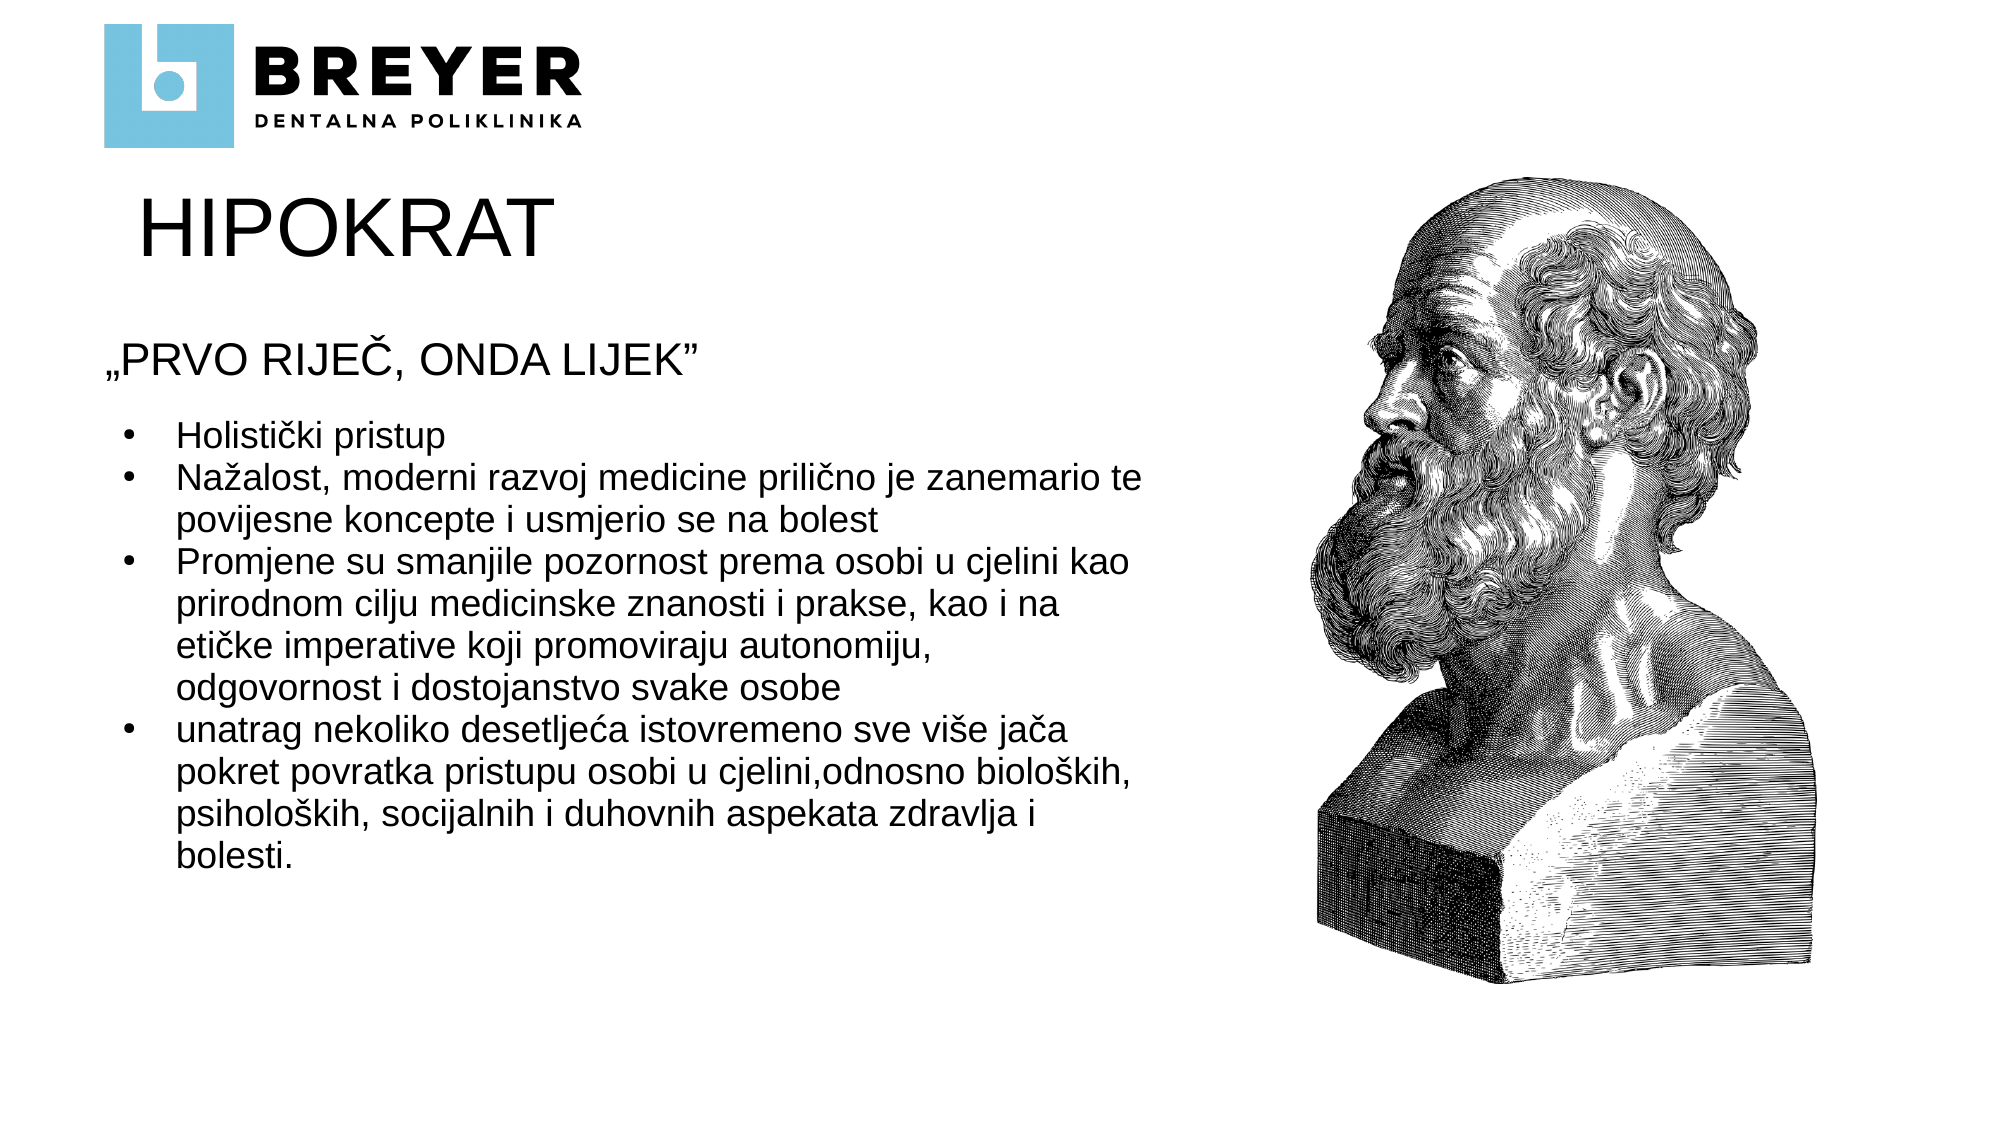

# HIPOKRAT
„PRVO RIJEČ, ONDA LIJEK”
Holistički pristup
Nažalost, moderni razvoj medicine prilično je zanemario te
povijesne koncepte i usmjerio se na bolest
Promjene su smanjile pozornost prema osobi u cjelini kao prirodnom cilju medicinske znanosti i prakse, kao i na etičke imperative koji promoviraju autonomiju, odgovornost i dostojanstvo svake osobe
unatrag nekoliko desetljeća istovremeno sve više jača pokret povratka pristupu osobi u cjelini,odnosno bioloških, psiholoških, socijalnih i duhovnih aspekata zdravlja i bolesti.